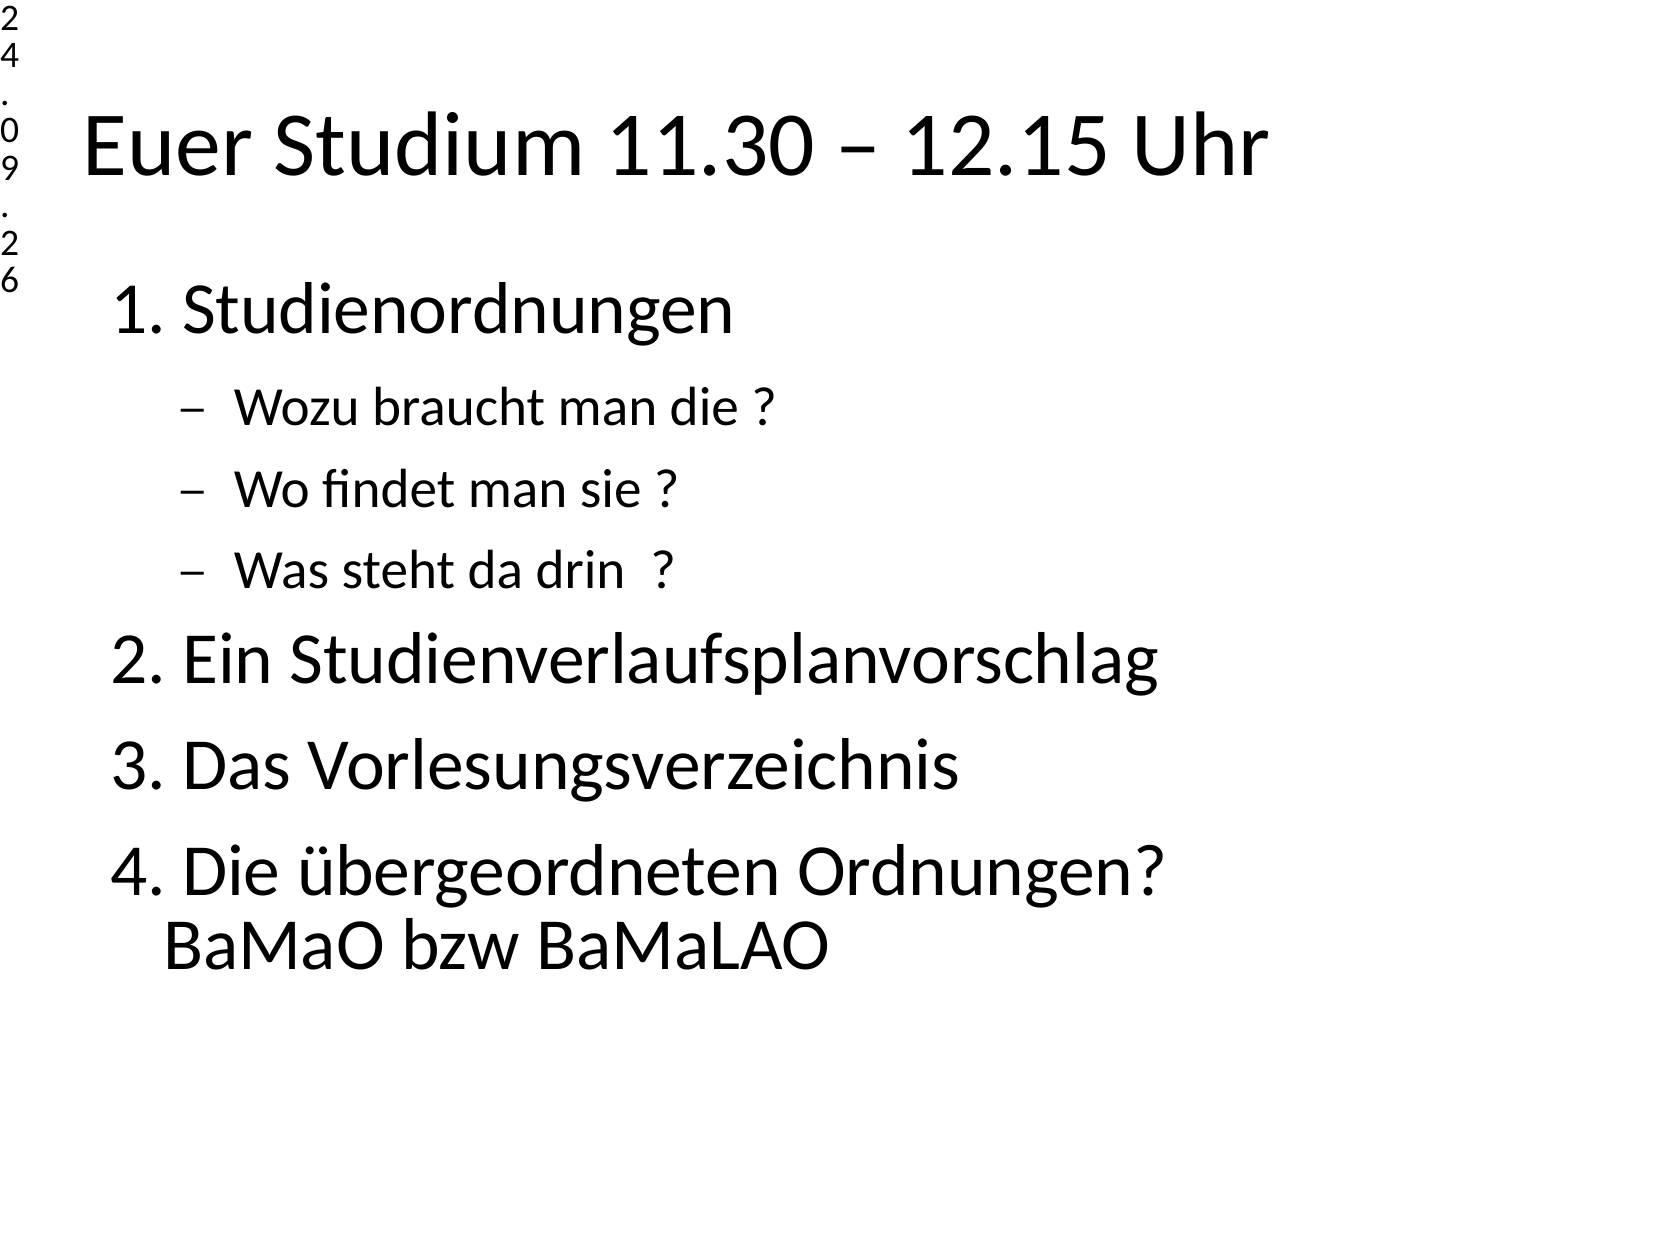

# Euer Studium 11.30 – 12.15 Uhr
 Studienordnungen
Wozu braucht man die ?
Wo findet man sie ?
Was steht da drin ?
 Ein Studienverlaufsplanvorschlag
 Das Vorlesungsverzeichnis
 Die übergeordneten Ordnungen?
BaMaO bzw BaMaLAO